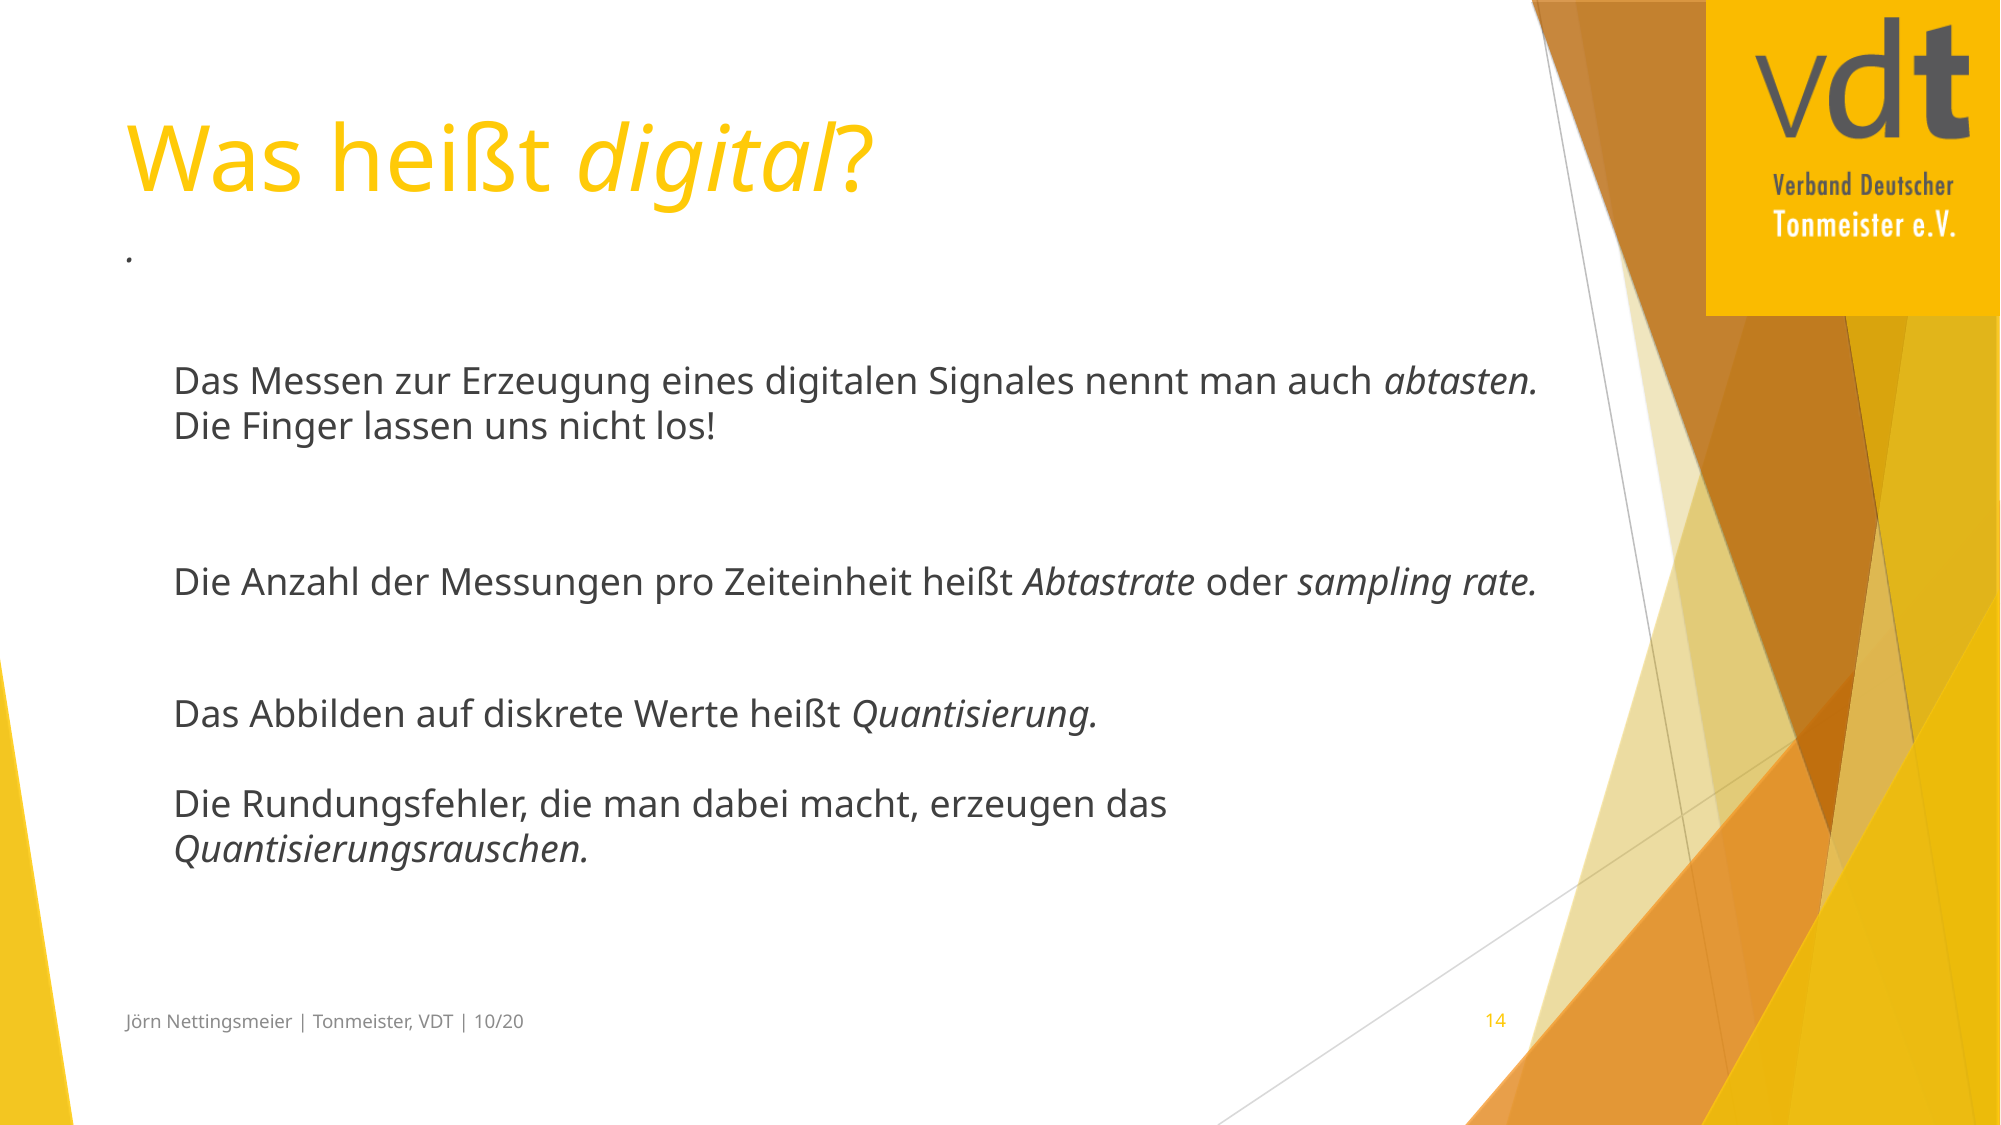

Was heißt digital?
# .
Das Messen zur Erzeugung eines digitalen Signales nennt man auch abtasten.
Die Finger lassen uns nicht los!
Die Anzahl der Messungen pro Zeiteinheit heißt Abtastrate oder sampling rate.
Das Abbilden auf diskrete Werte heißt Quantisierung.
Die Rundungsfehler, die man dabei macht, erzeugen das Quantisierungsrauschen.
Jörn Nettingsmeier | Tonmeister, VDT | 10/20